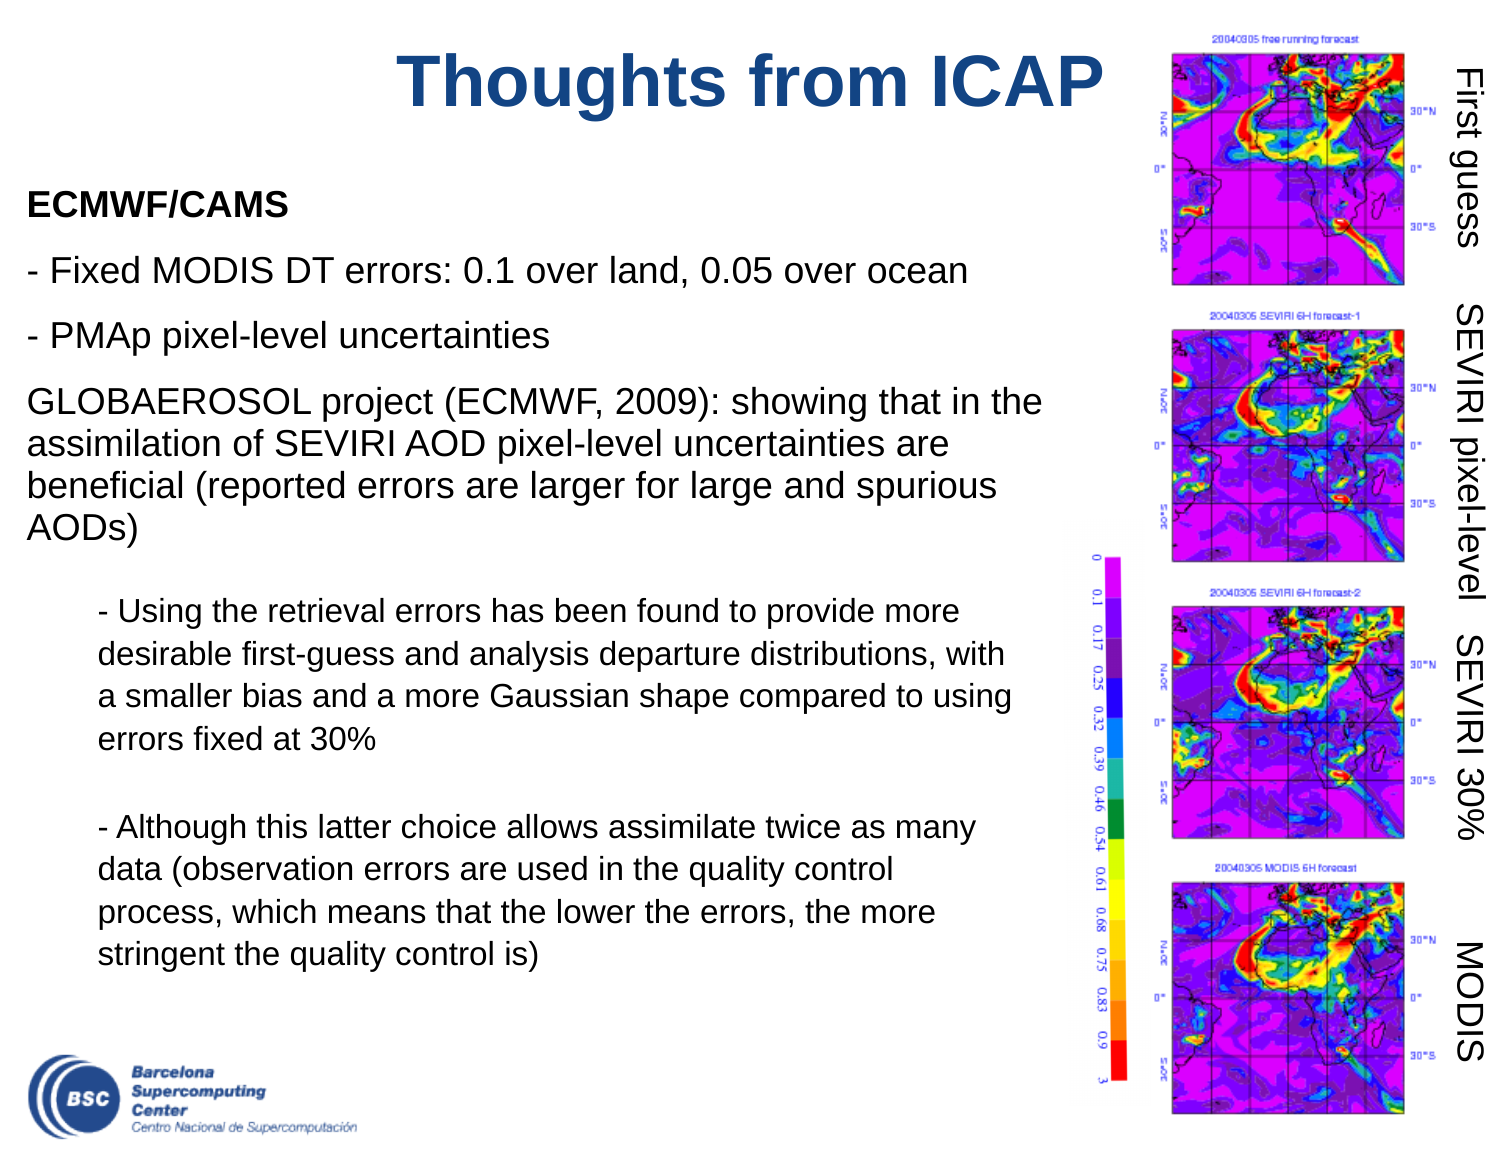

Thoughts from ICAP
First guess
ECMWF/CAMS
- Fixed MODIS DT errors: 0.1 over land, 0.05 over ocean
- PMAp pixel-level uncertainties
GLOBAEROSOL project (ECMWF, 2009): showing that in the assimilation of SEVIRI AOD pixel-level uncertainties are beneficial (reported errors are larger for large and spurious AODs)
SEVIRI pixel-level
- Using the retrieval errors has been found to provide more desirable first-guess and analysis departure distributions, with a smaller bias and a more Gaussian shape compared to using errors fixed at 30%
- Although this latter choice allows assimilate twice as many data (observation errors are used in the quality control process, which means that the lower the errors, the more stringent the quality control is)
SEVIRI 30%
MODIS